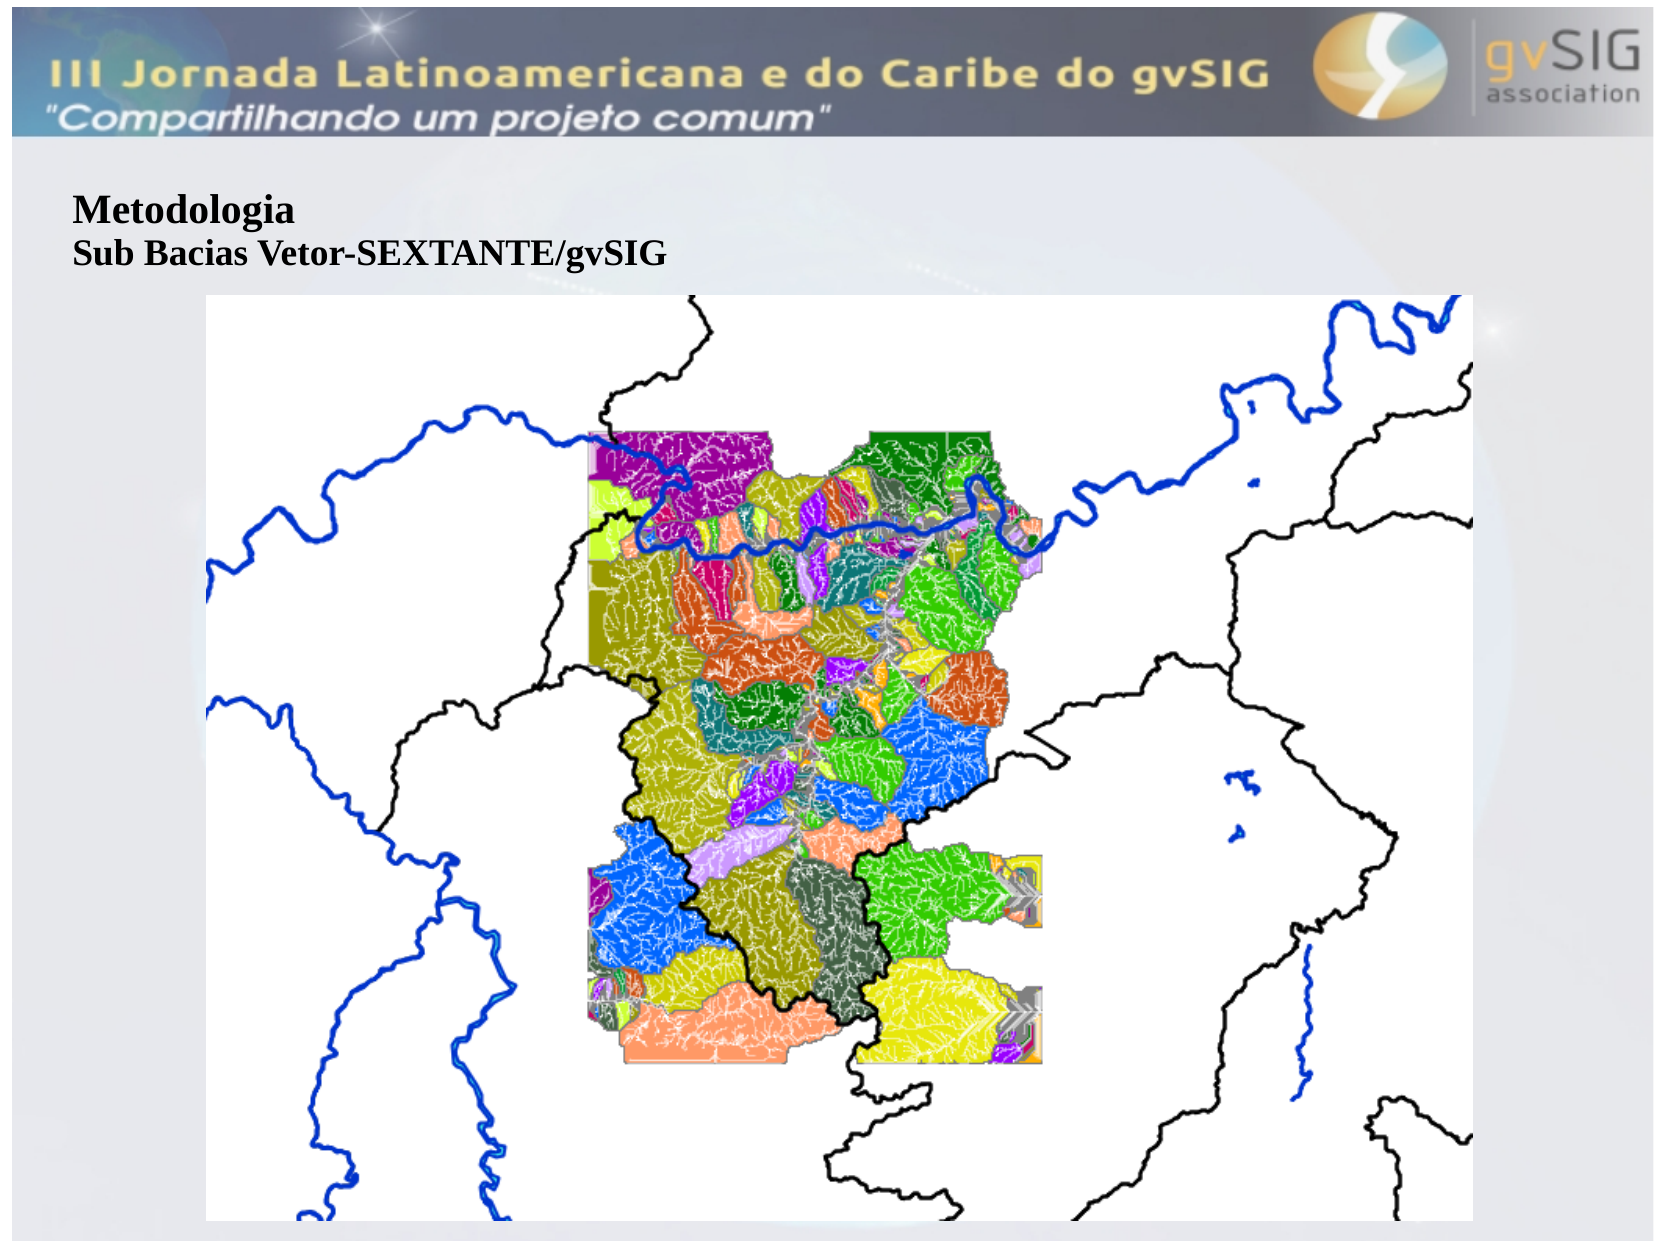

| Metodologia Sub Bacias Vetor-SEXTANTE/gvSIG |
| --- |